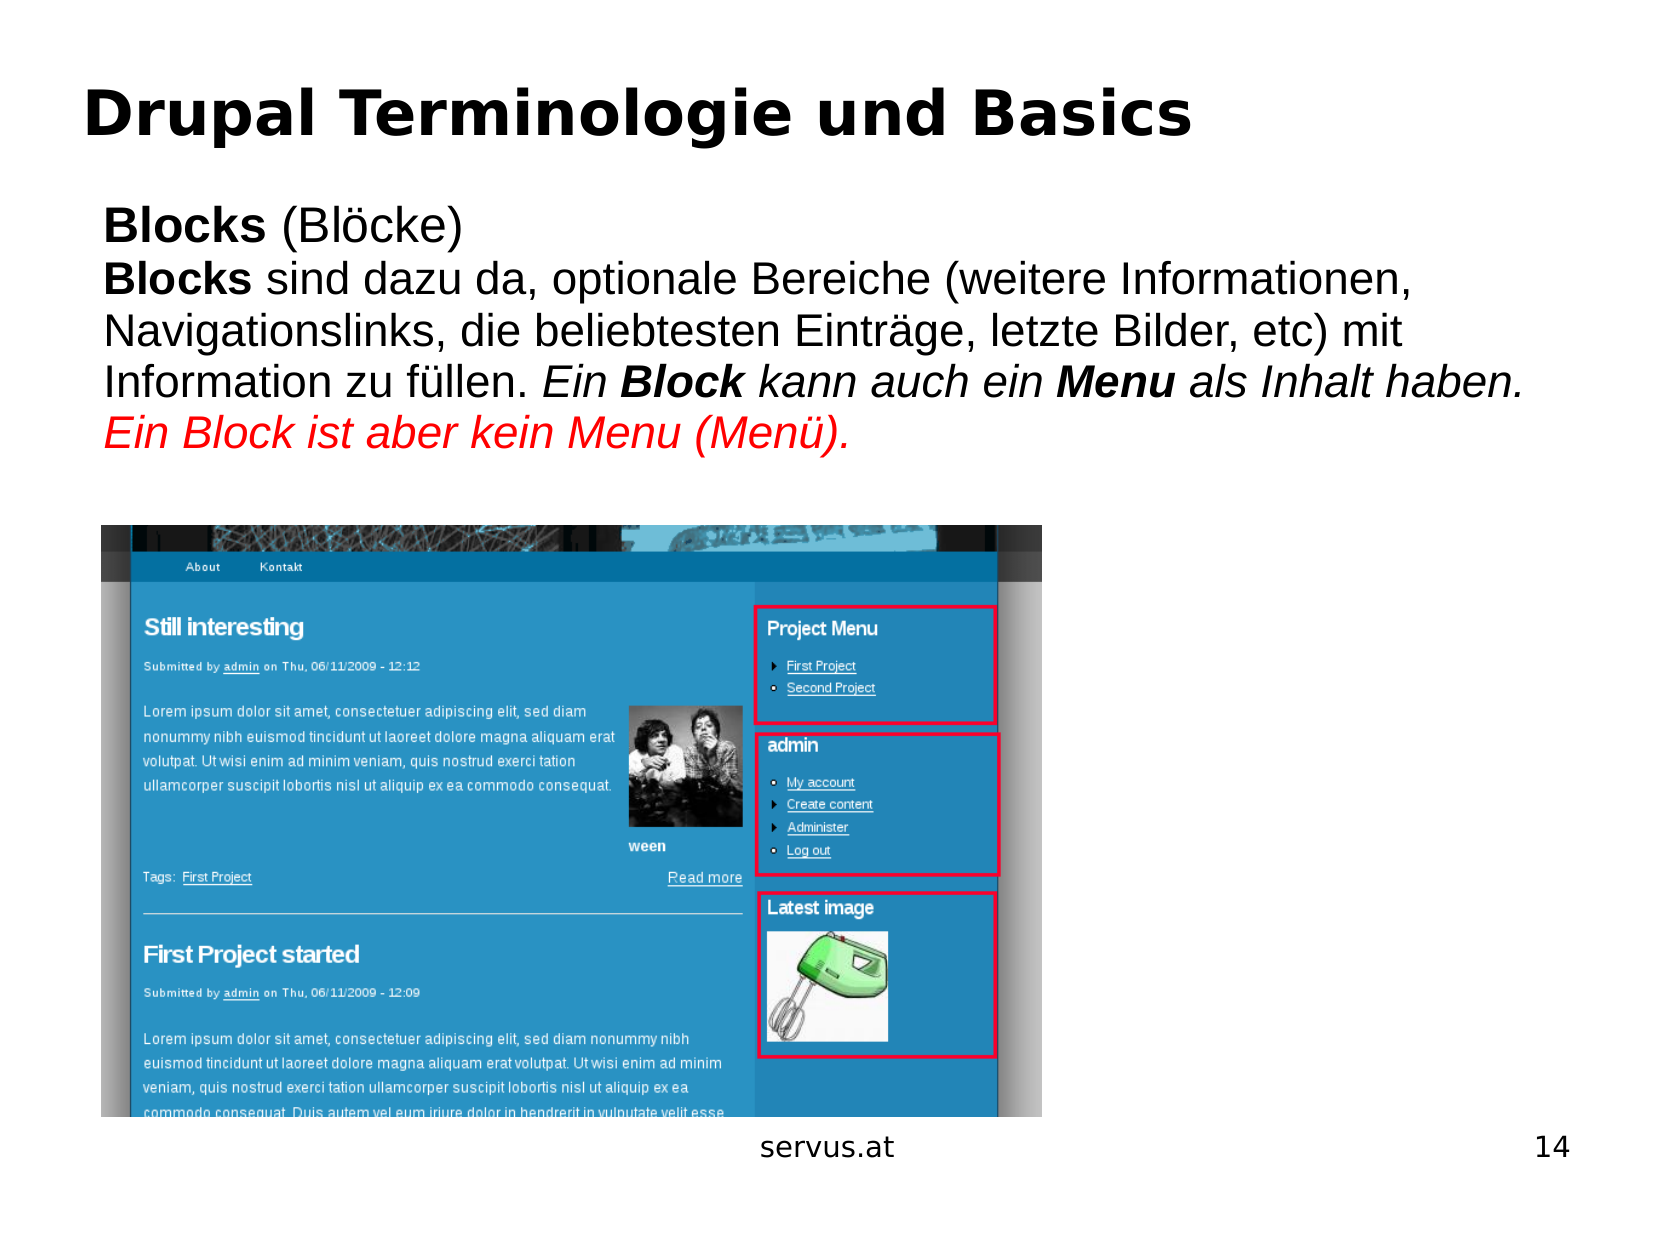

# Drupal Terminologie und Basics
Blocks (Blöcke)
Blocks sind dazu da, optionale Bereiche (weitere Informationen, Navigationslinks, die beliebtesten Einträge, letzte Bilder, etc) mit Information zu füllen. Ein Block kann auch ein Menu als Inhalt haben.
Ein Block ist aber kein Menu (Menü).
servus.at
14